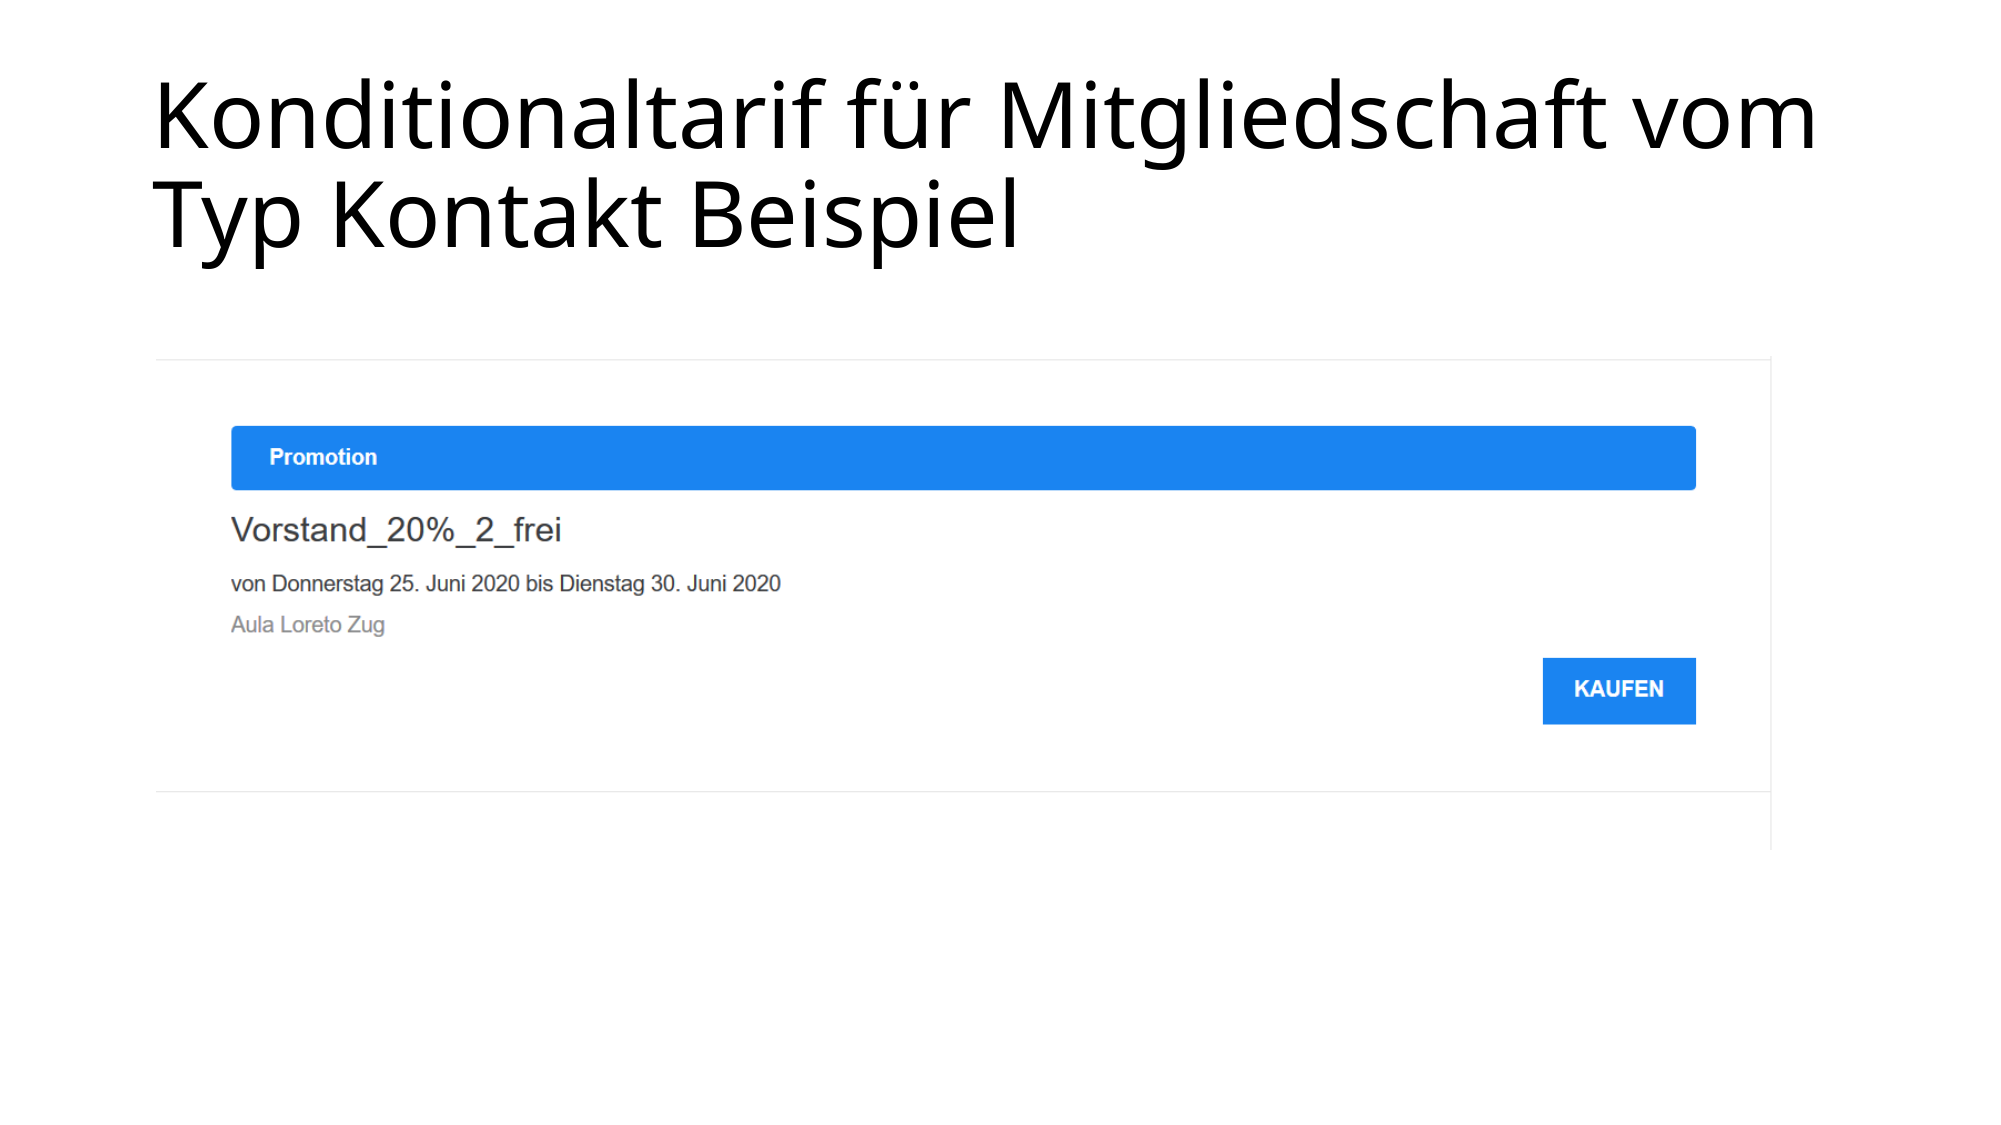

# Konditionaltarif für Mitgliedschaft vom Typ Kontakt Beispiel